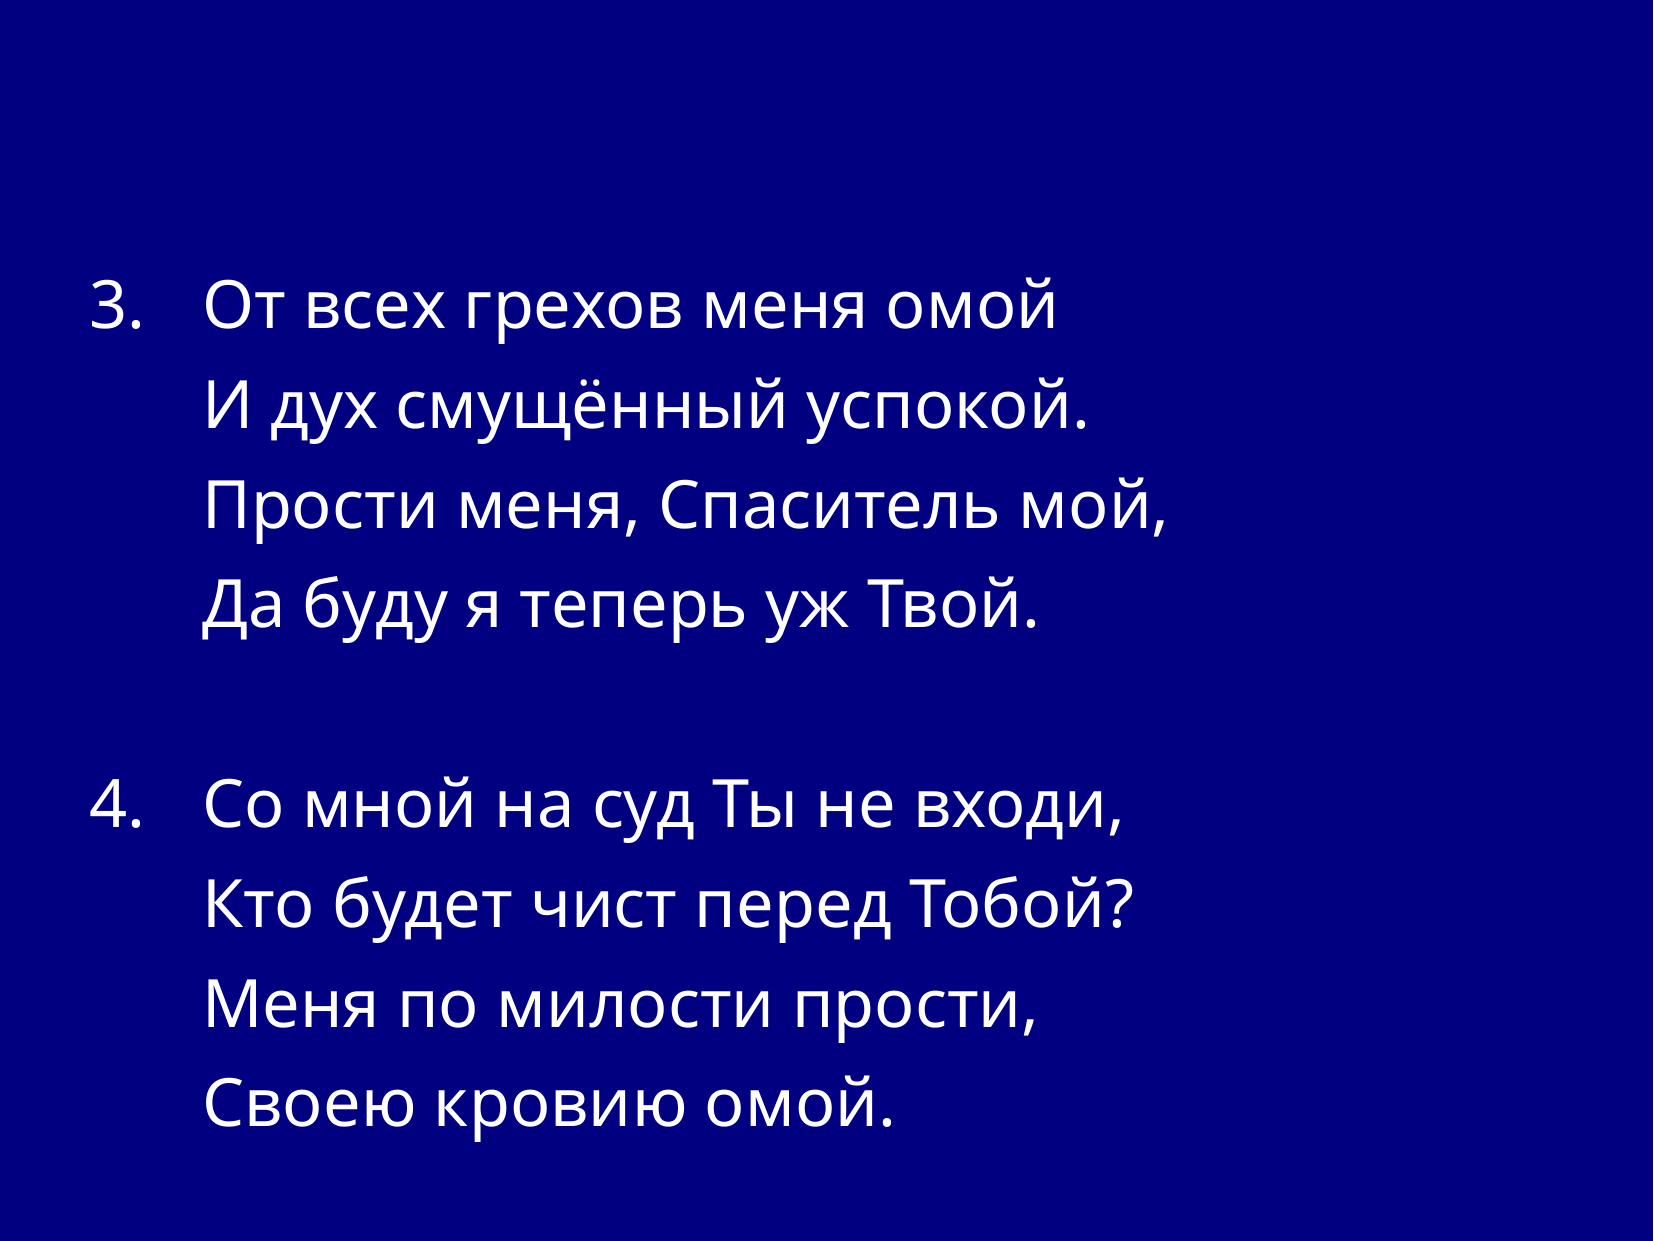

3.	От всех грехов меня омой
	И дух смущённый успокой.
	Прости меня, Спаситель мой,
	Да буду я теперь уж Твой.
4.	Со мной на суд Ты не входи,
	Кто будет чист перед Тобой?
	Меня по милости прости,
	Своею кровию омой.